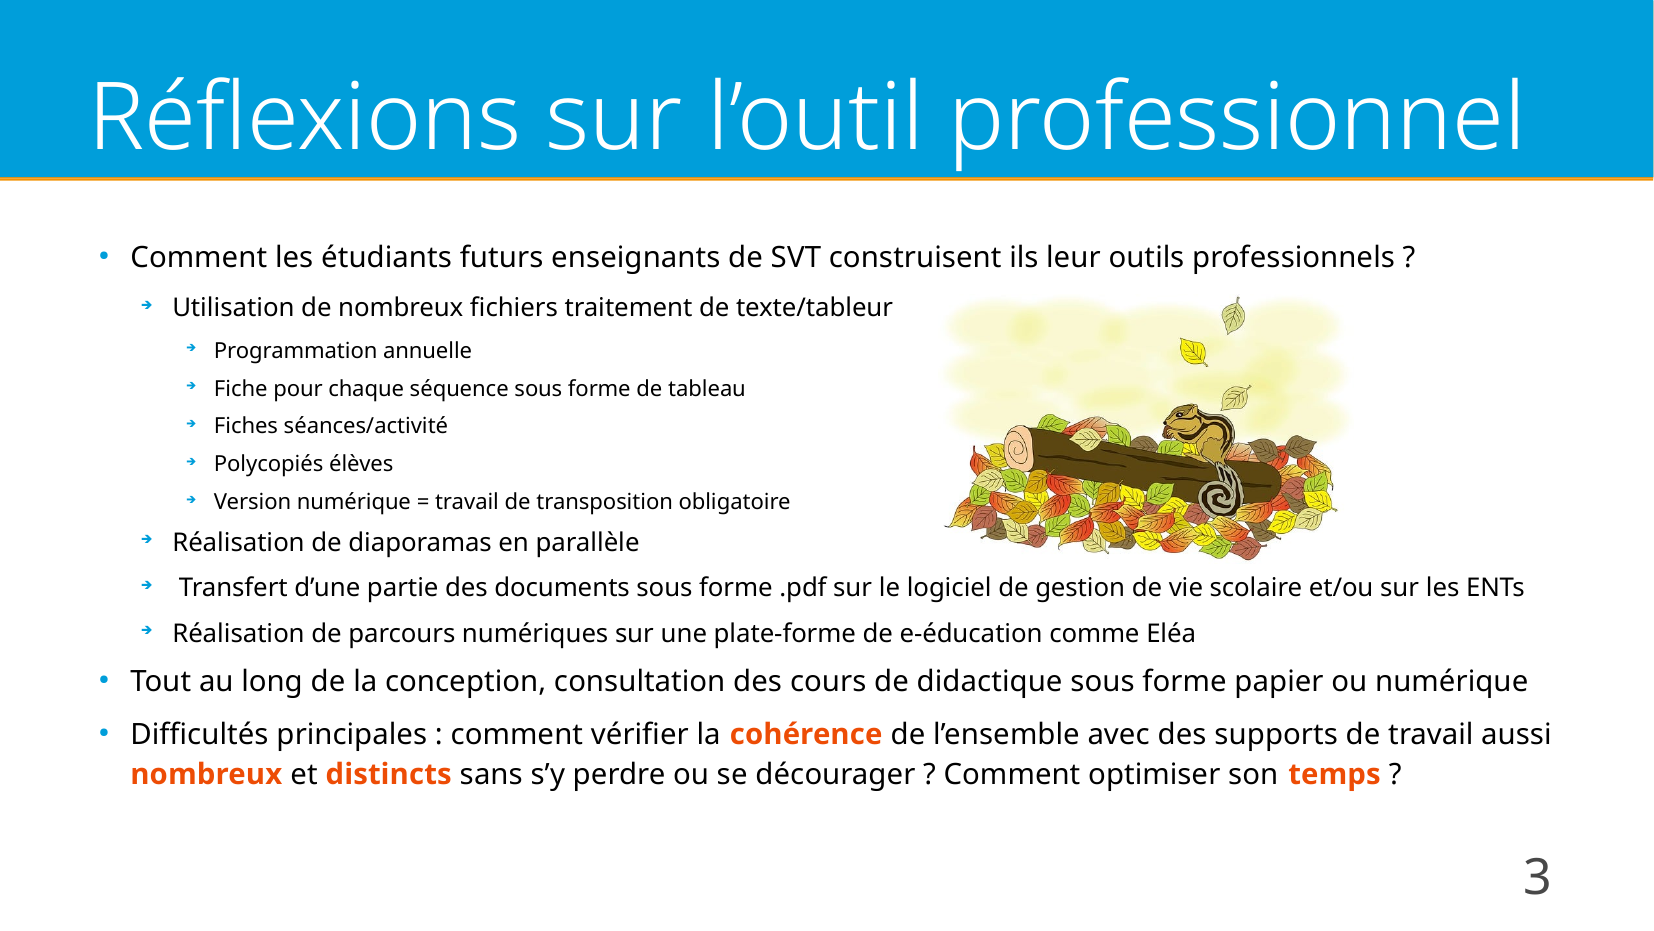

# Réflexions sur l’outil professionnel
Comment les étudiants futurs enseignants de SVT construisent ils leur outils professionnels ?
Utilisation de nombreux fichiers traitement de texte/tableur
Programmation annuelle
Fiche pour chaque séquence sous forme de tableau
Fiches séances/activité
Polycopiés élèves
Version numérique = travail de transposition obligatoire
Réalisation de diaporamas en parallèle
 Transfert d’une partie des documents sous forme .pdf sur le logiciel de gestion de vie scolaire et/ou sur les ENTs
Réalisation de parcours numériques sur une plate-forme de e-éducation comme Eléa
Tout au long de la conception, consultation des cours de didactique sous forme papier ou numérique
Difficultés principales : comment vérifier la cohérence de l’ensemble avec des supports de travail aussi nombreux et distincts sans s’y perdre ou se décourager ? Comment optimiser son temps ?
3